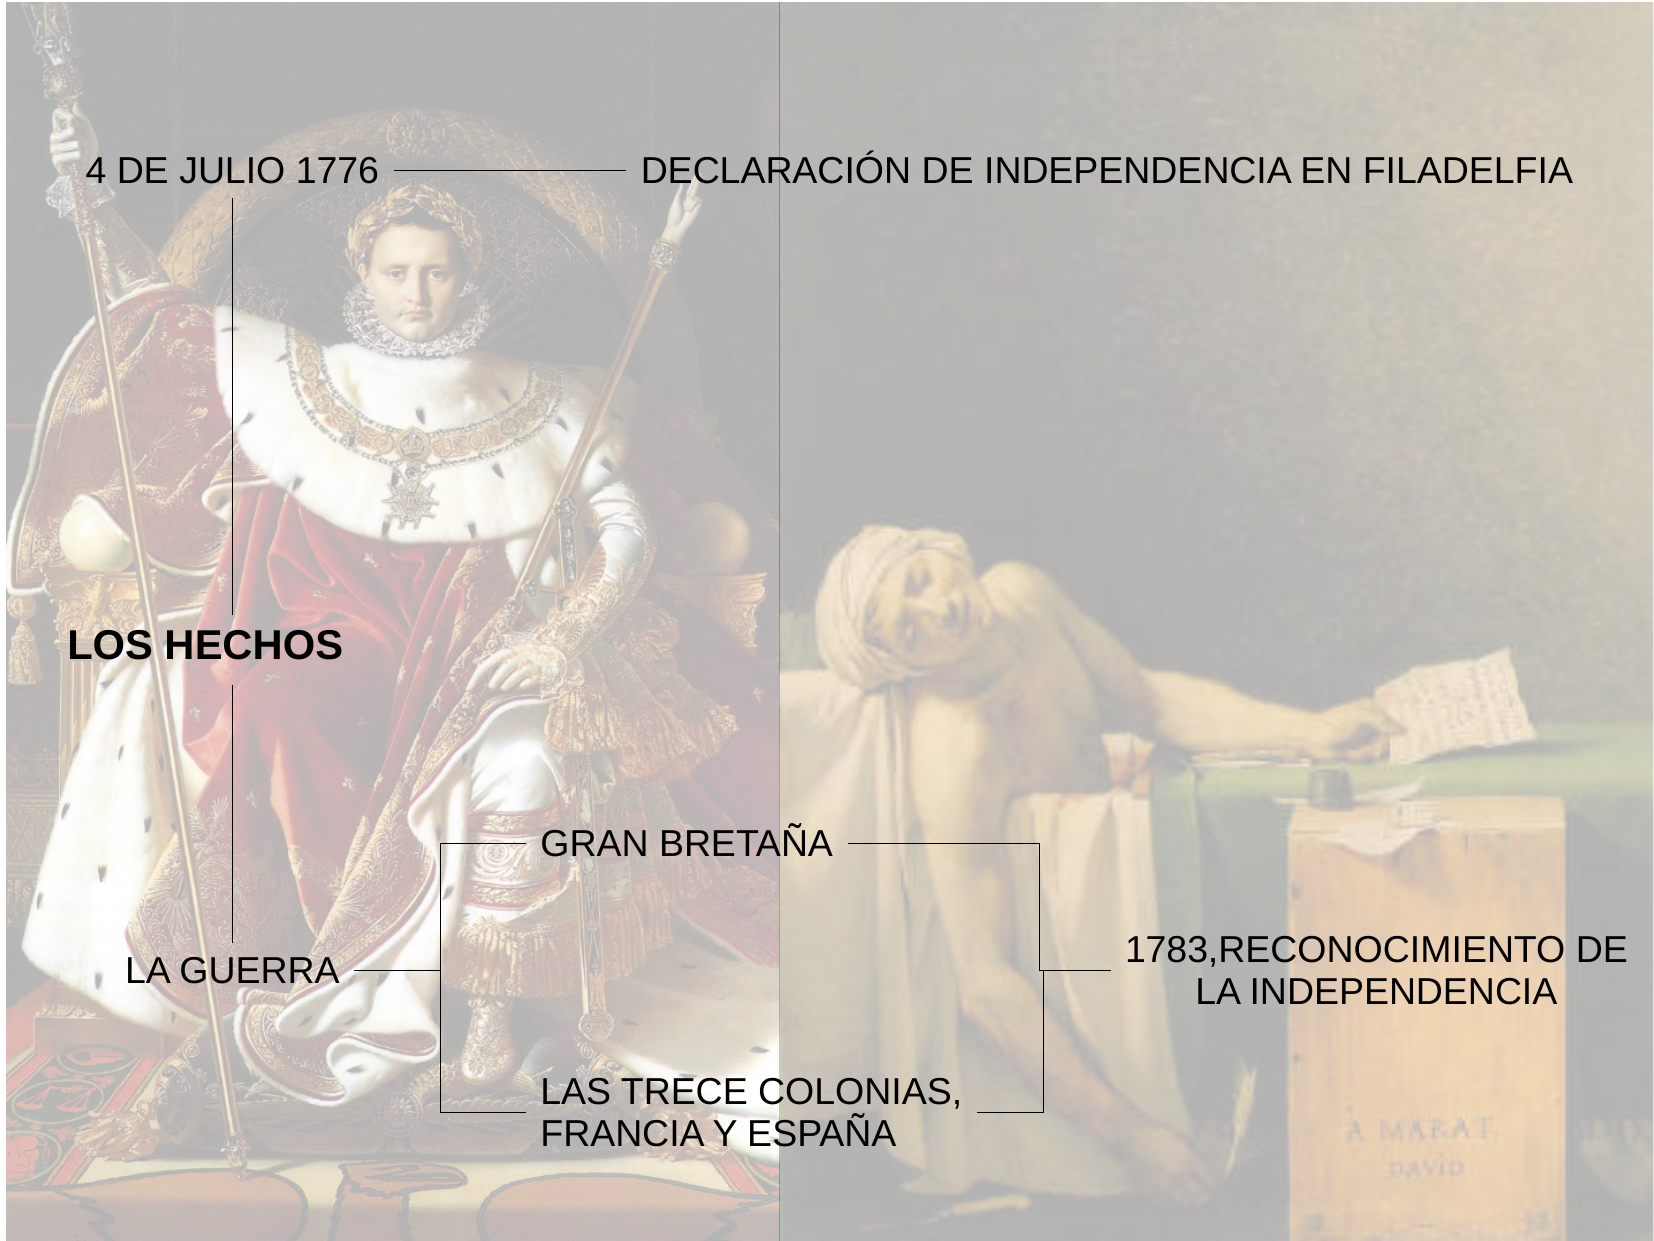

4 DE JULIO 1776
DECLARACIÓN DE INDEPENDENCIA EN FILADELFIA
LOS HECHOS
GRAN BRETAÑA
1783,RECONOCIMIENTO DE
LA INDEPENDENCIA
LA GUERRA
LAS TRECE COLONIAS,
FRANCIA Y ESPAÑA